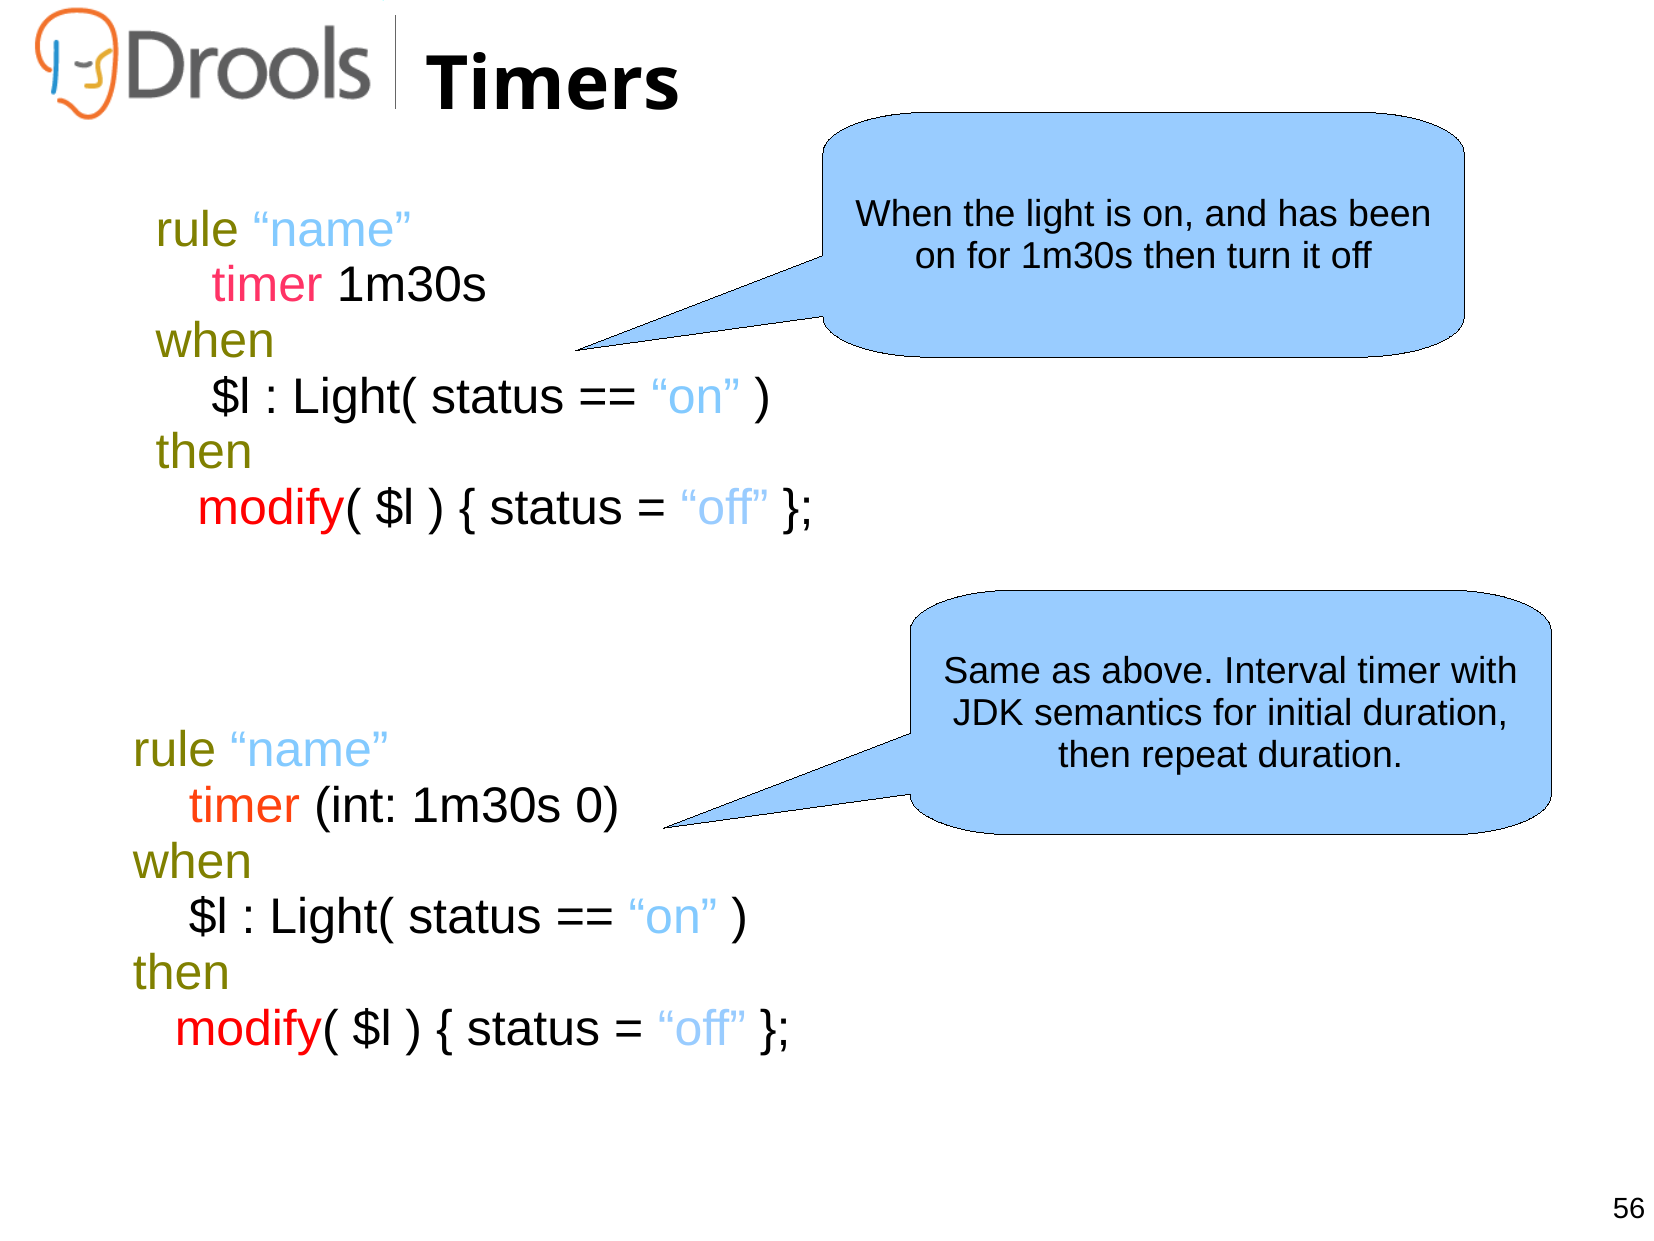

# Timers
When the light is on, and has been
on for 1m30s then turn it off
rule “name”
 timer 1m30s
when
 $l : Light( status == “on” )
then
 modify( $l ) { status = “off” };
Same as above. Interval timer with
JDK semantics for initial duration,
then repeat duration.
rule “name”
 timer (int: 1m30s 0)
when
 $l : Light( status == “on” )
then
 modify( $l ) { status = “off” };